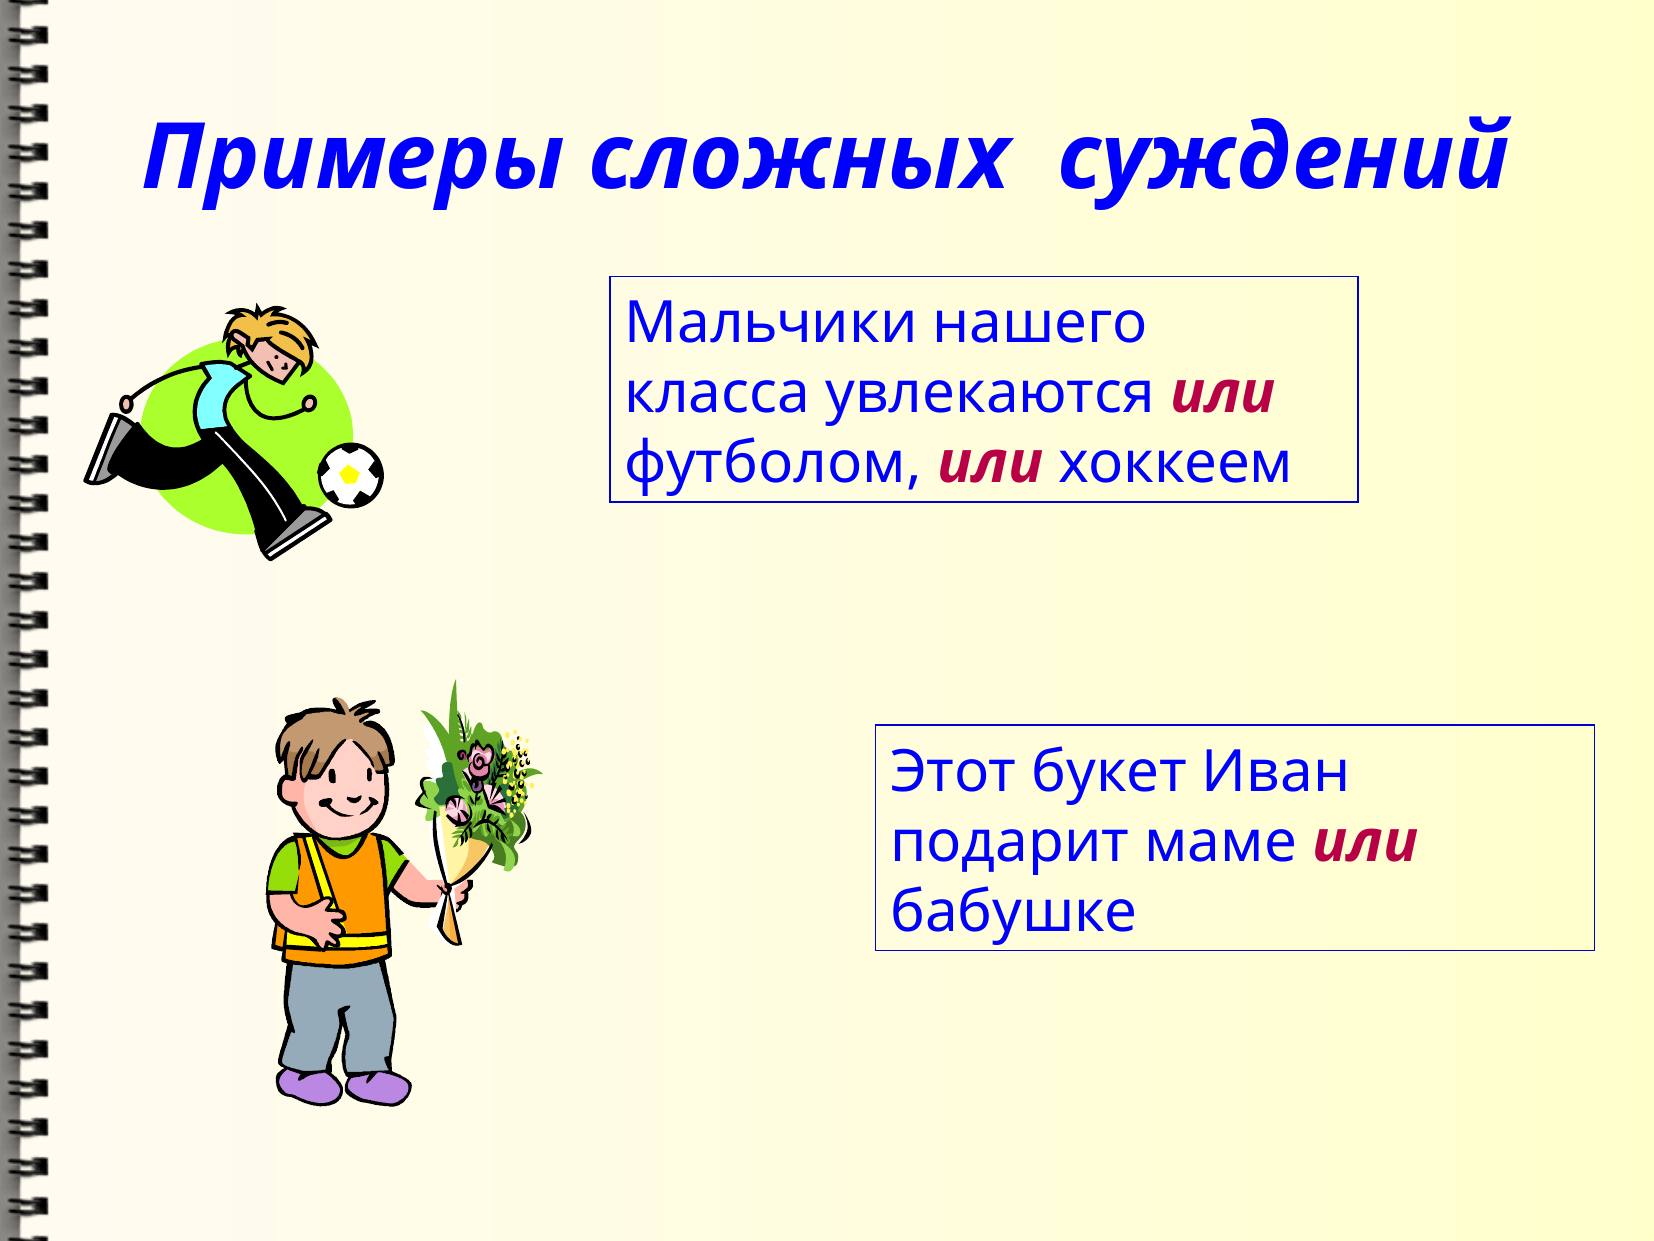

# Примеры сложных суждений
Мальчики нашего класса увлекаются или футболом, или хоккеем
Этот букет Иван подарит маме или бабушке